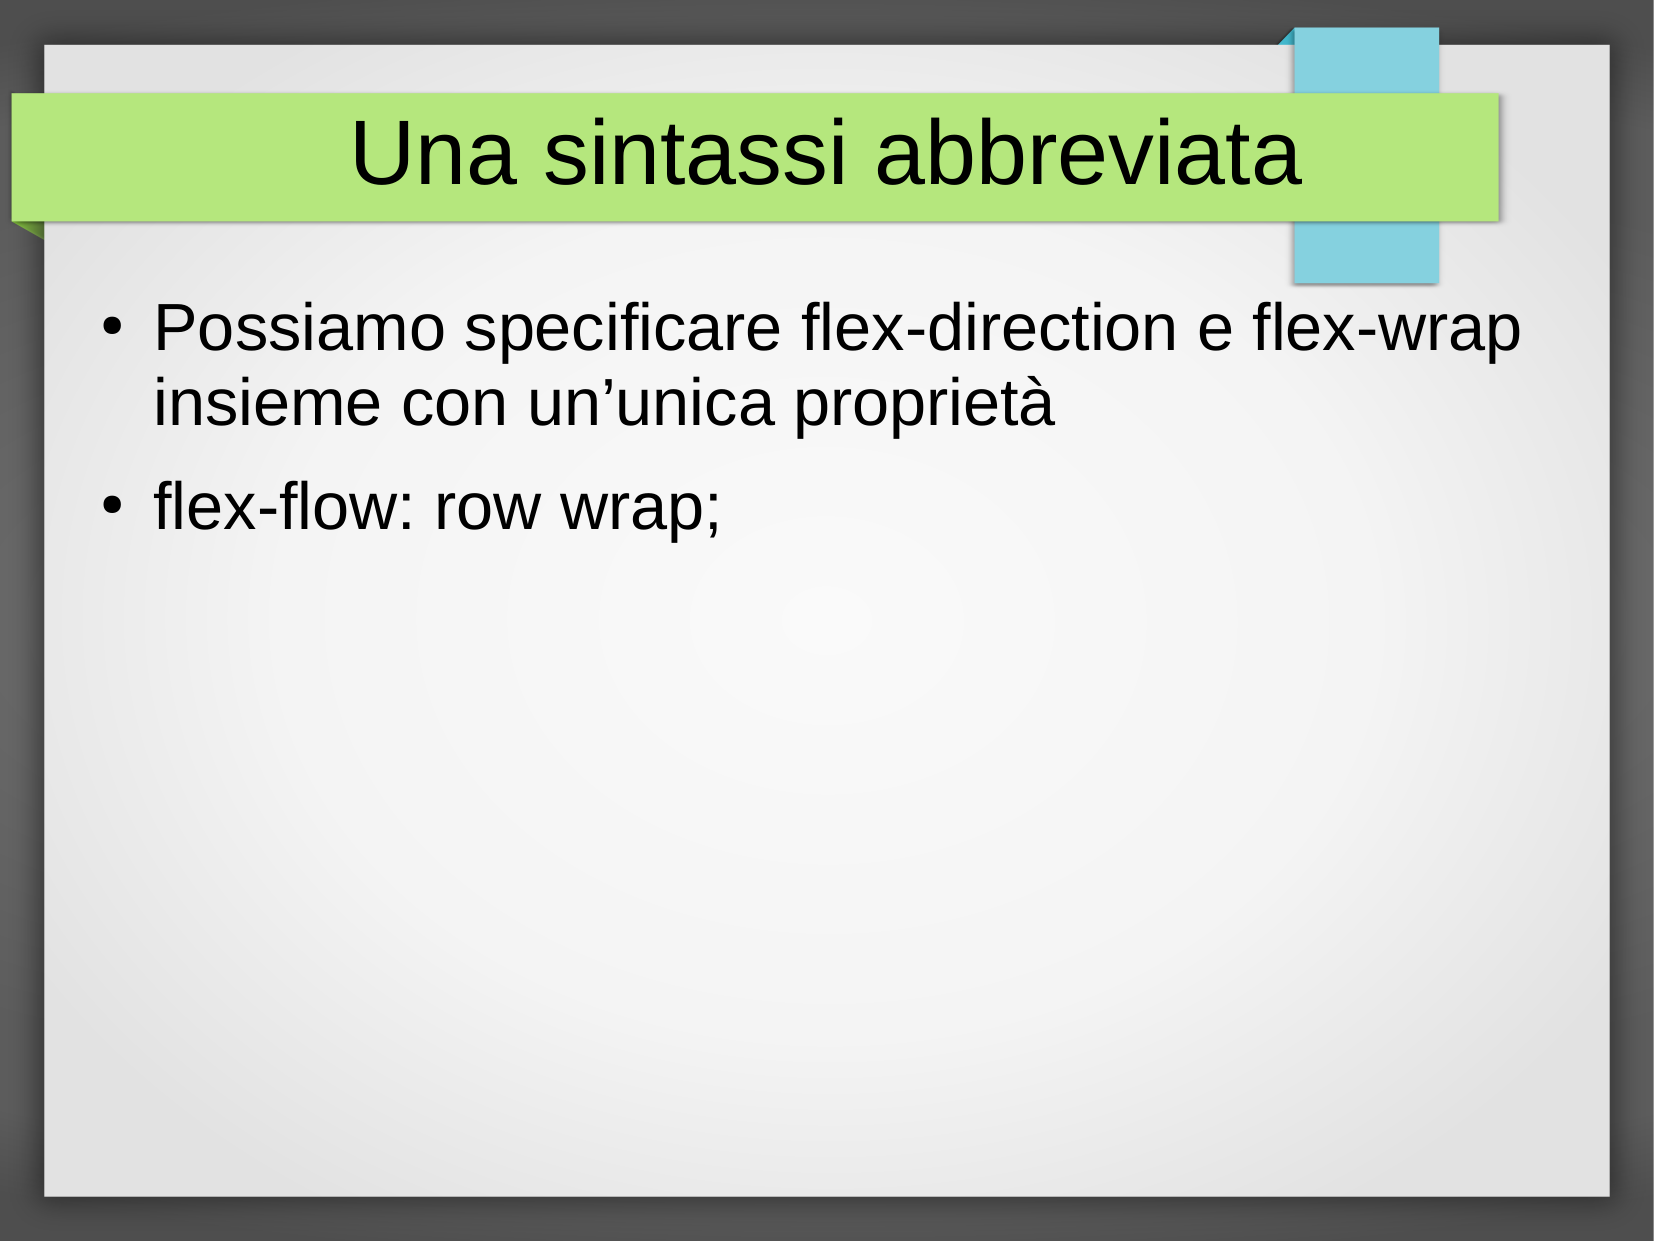

# Una sintassi abbreviata
Possiamo specificare flex-direction e flex-wrap insieme con un’unica proprietà
flex-flow: row wrap;